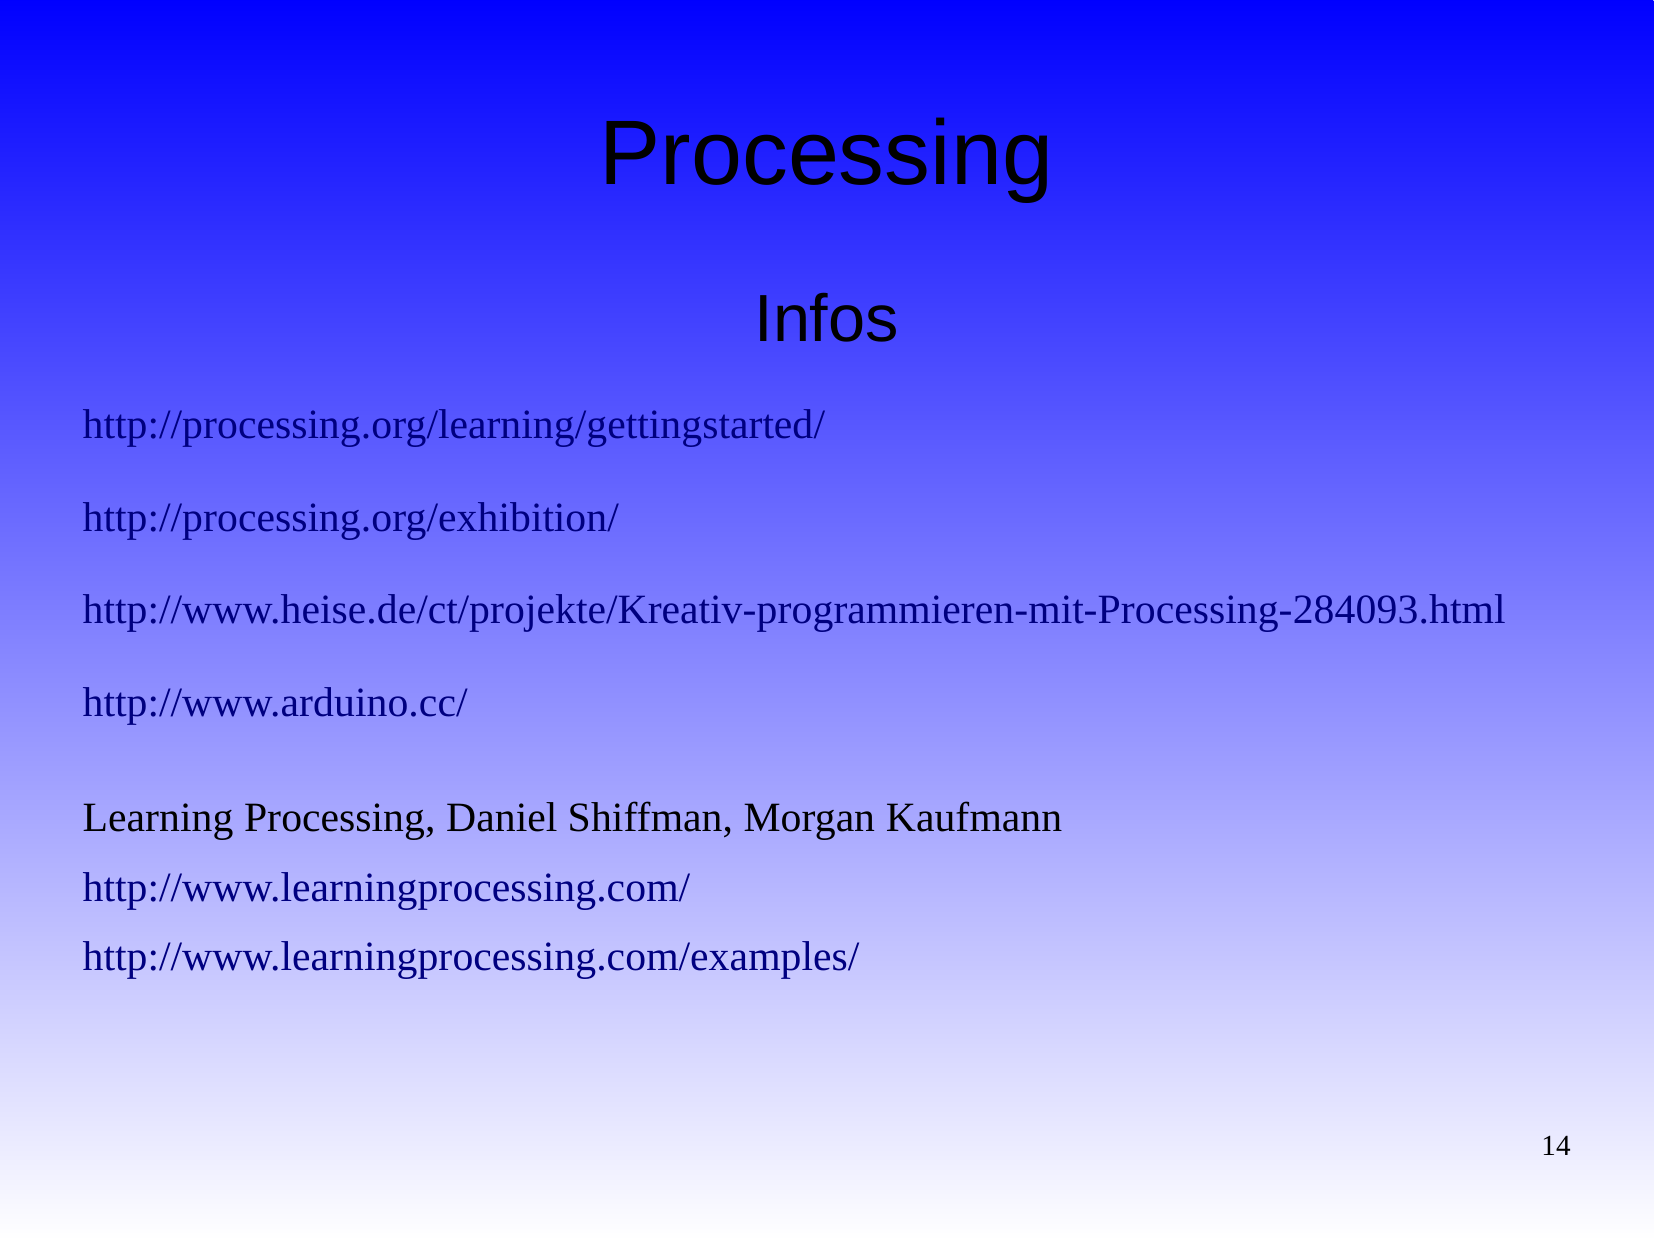

# Processing
Infos
http://processing.org/learning/gettingstarted/
http://processing.org/exhibition/
http://www.heise.de/ct/projekte/Kreativ-programmieren-mit-Processing-284093.html
http://www.arduino.cc/
Learning Processing, Daniel Shiffman, Morgan Kaufmann
http://www.learningprocessing.com/
http://www.learningprocessing.com/examples/
14